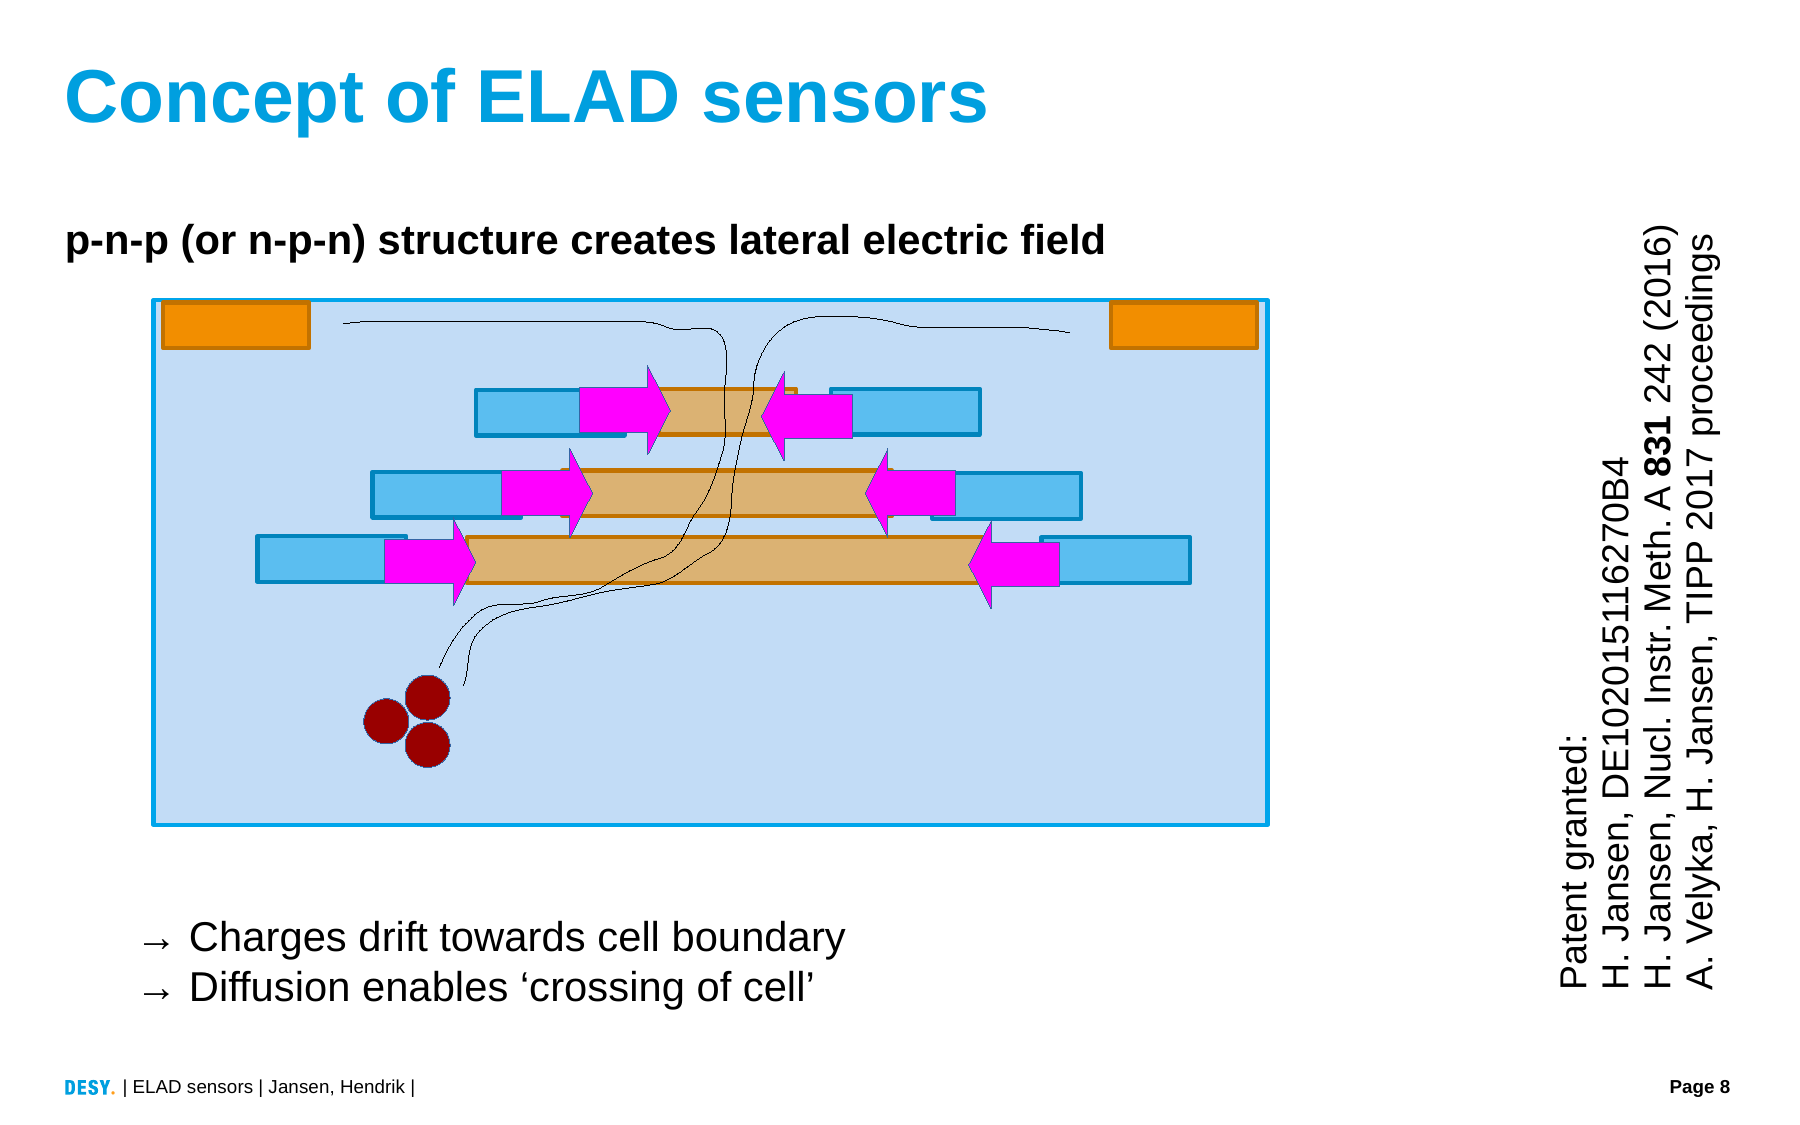

# Concept of ELAD sensors
p-n-p (or n-p-n) structure creates lateral electric field
→ Charges drift towards cell boundary
→ Diffusion enables ‘crossing of cell’
Patent granted:
H. Jansen, DE102015116270B4
H. Jansen, Nucl. Instr. Meth. A 831 242 (2016)
A. Velyka, H. Jansen, TIPP 2017 proceedings